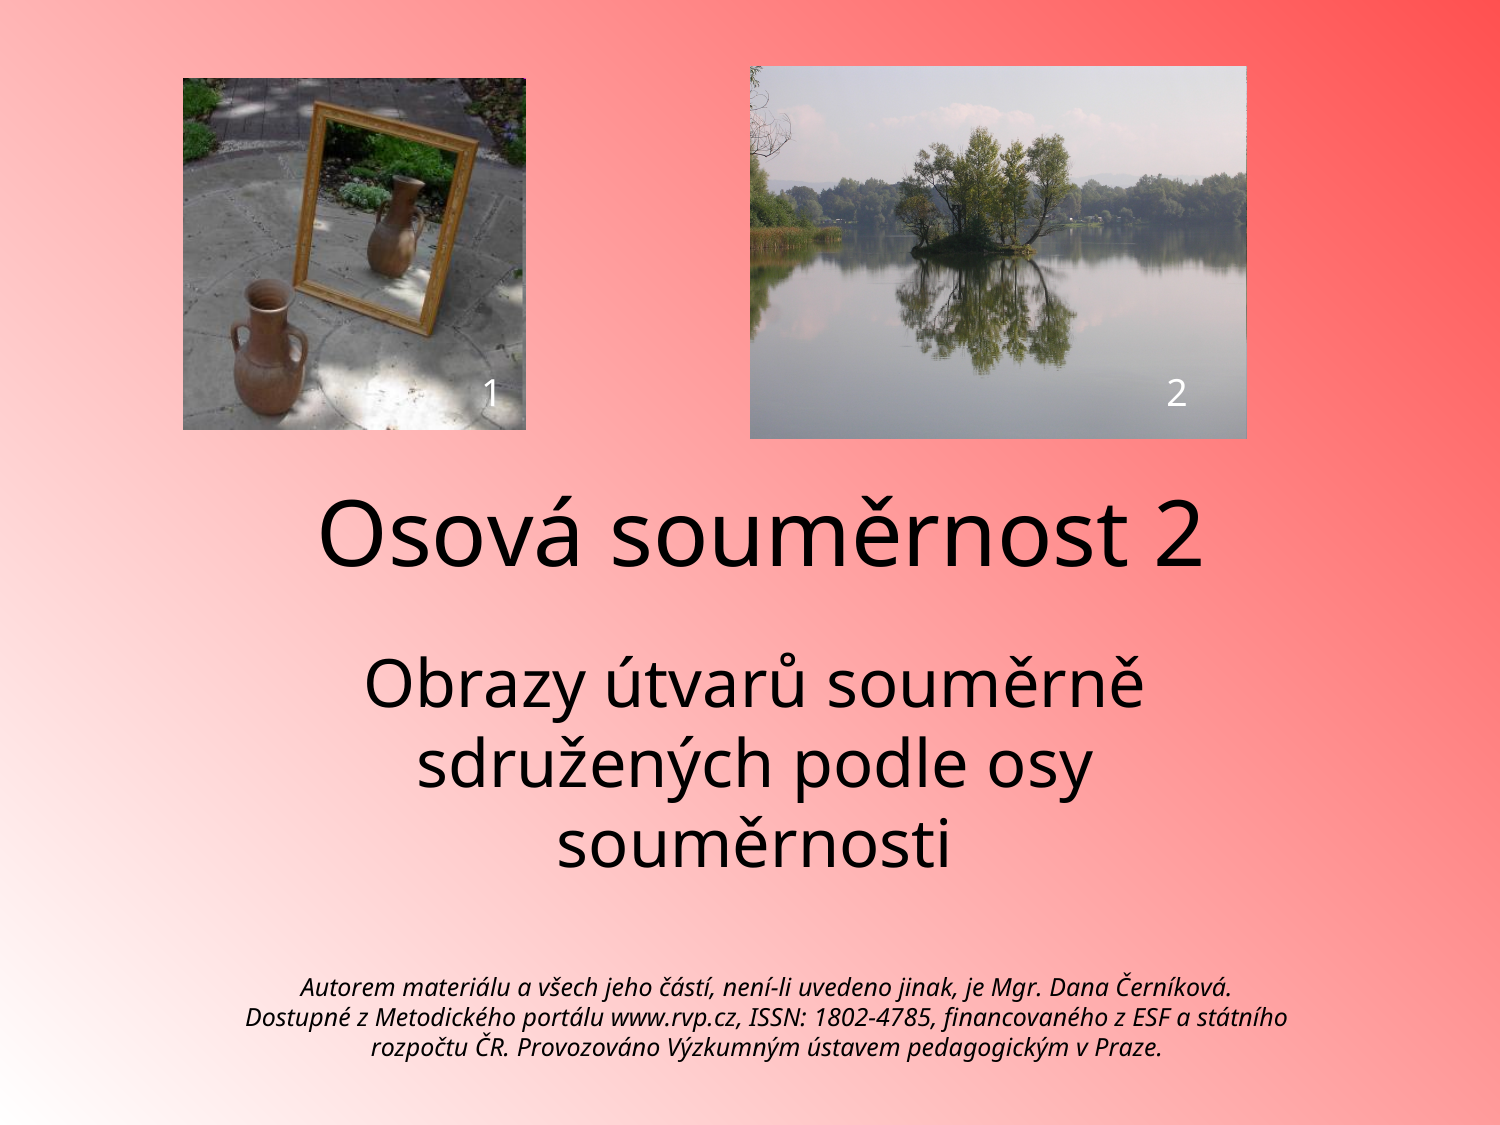

1
2
# Osová souměrnost 2
Obrazy útvarů souměrně sdružených podle osy souměrnosti
Autorem materiálu a všech jeho částí, není-li uvedeno jinak, je Mgr. Dana Černíková.
Dostupné z Metodického portálu www.rvp.cz, ISSN: 1802-4785, financovaného z ESF a státního rozpočtu ČR. Provozováno Výzkumným ústavem pedagogickým v Praze.